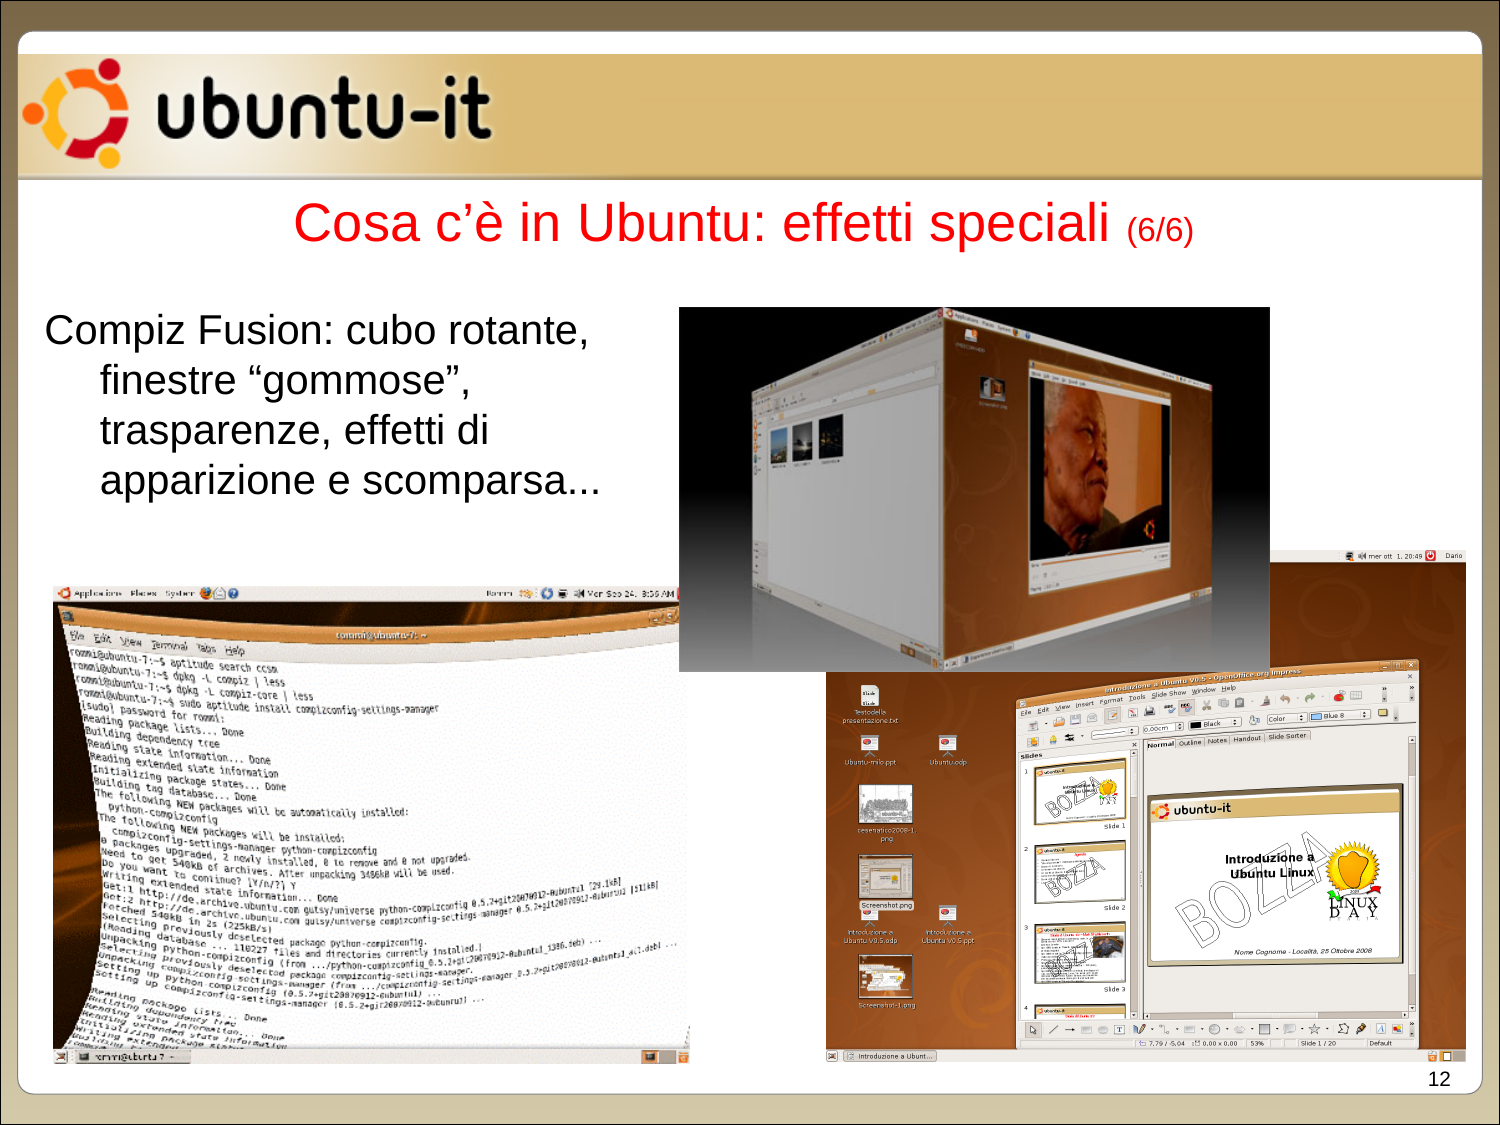

# Cosa c’è in Ubuntu: effetti speciali (6/6)
Compiz Fusion: cubo rotante, finestre “gommose”, trasparenze, effetti di apparizione e scomparsa...
12